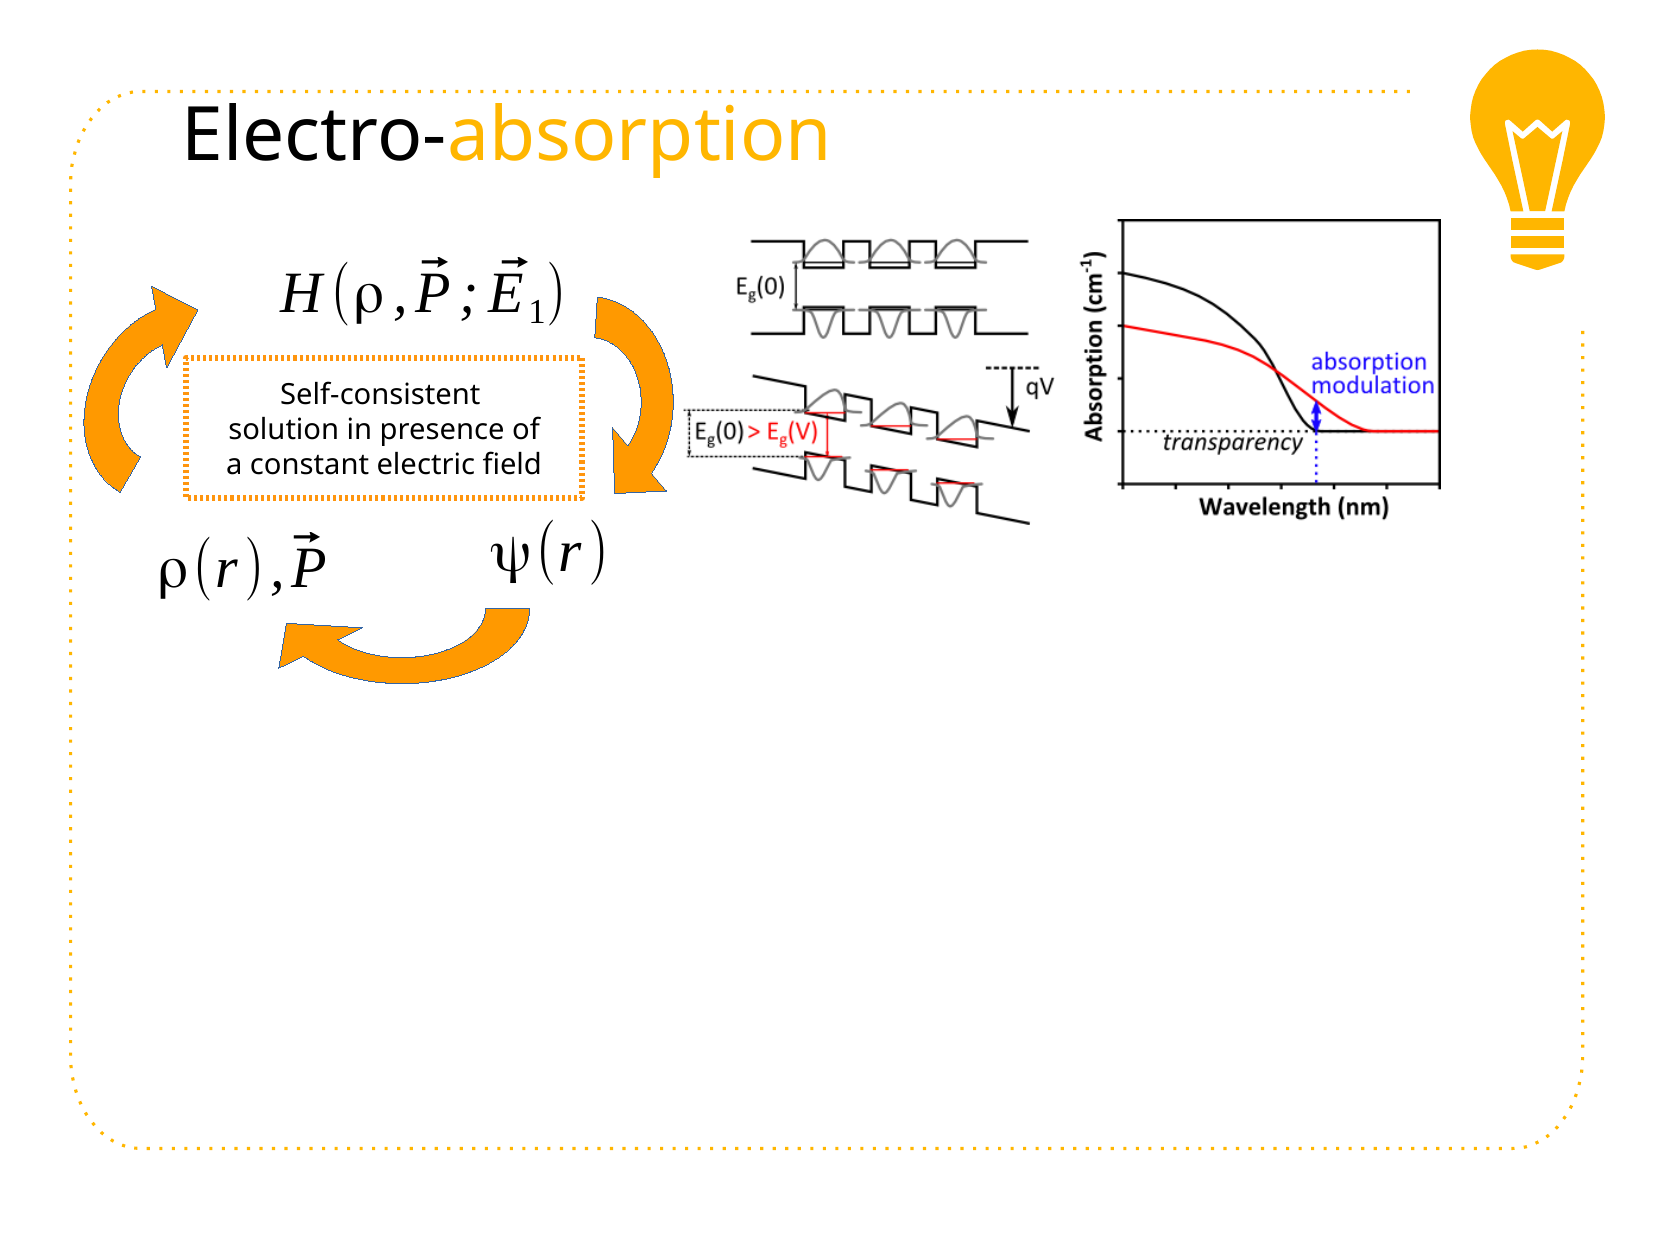

# Electro-absorption
Self-consistent
solution in presence of
a constant electric field